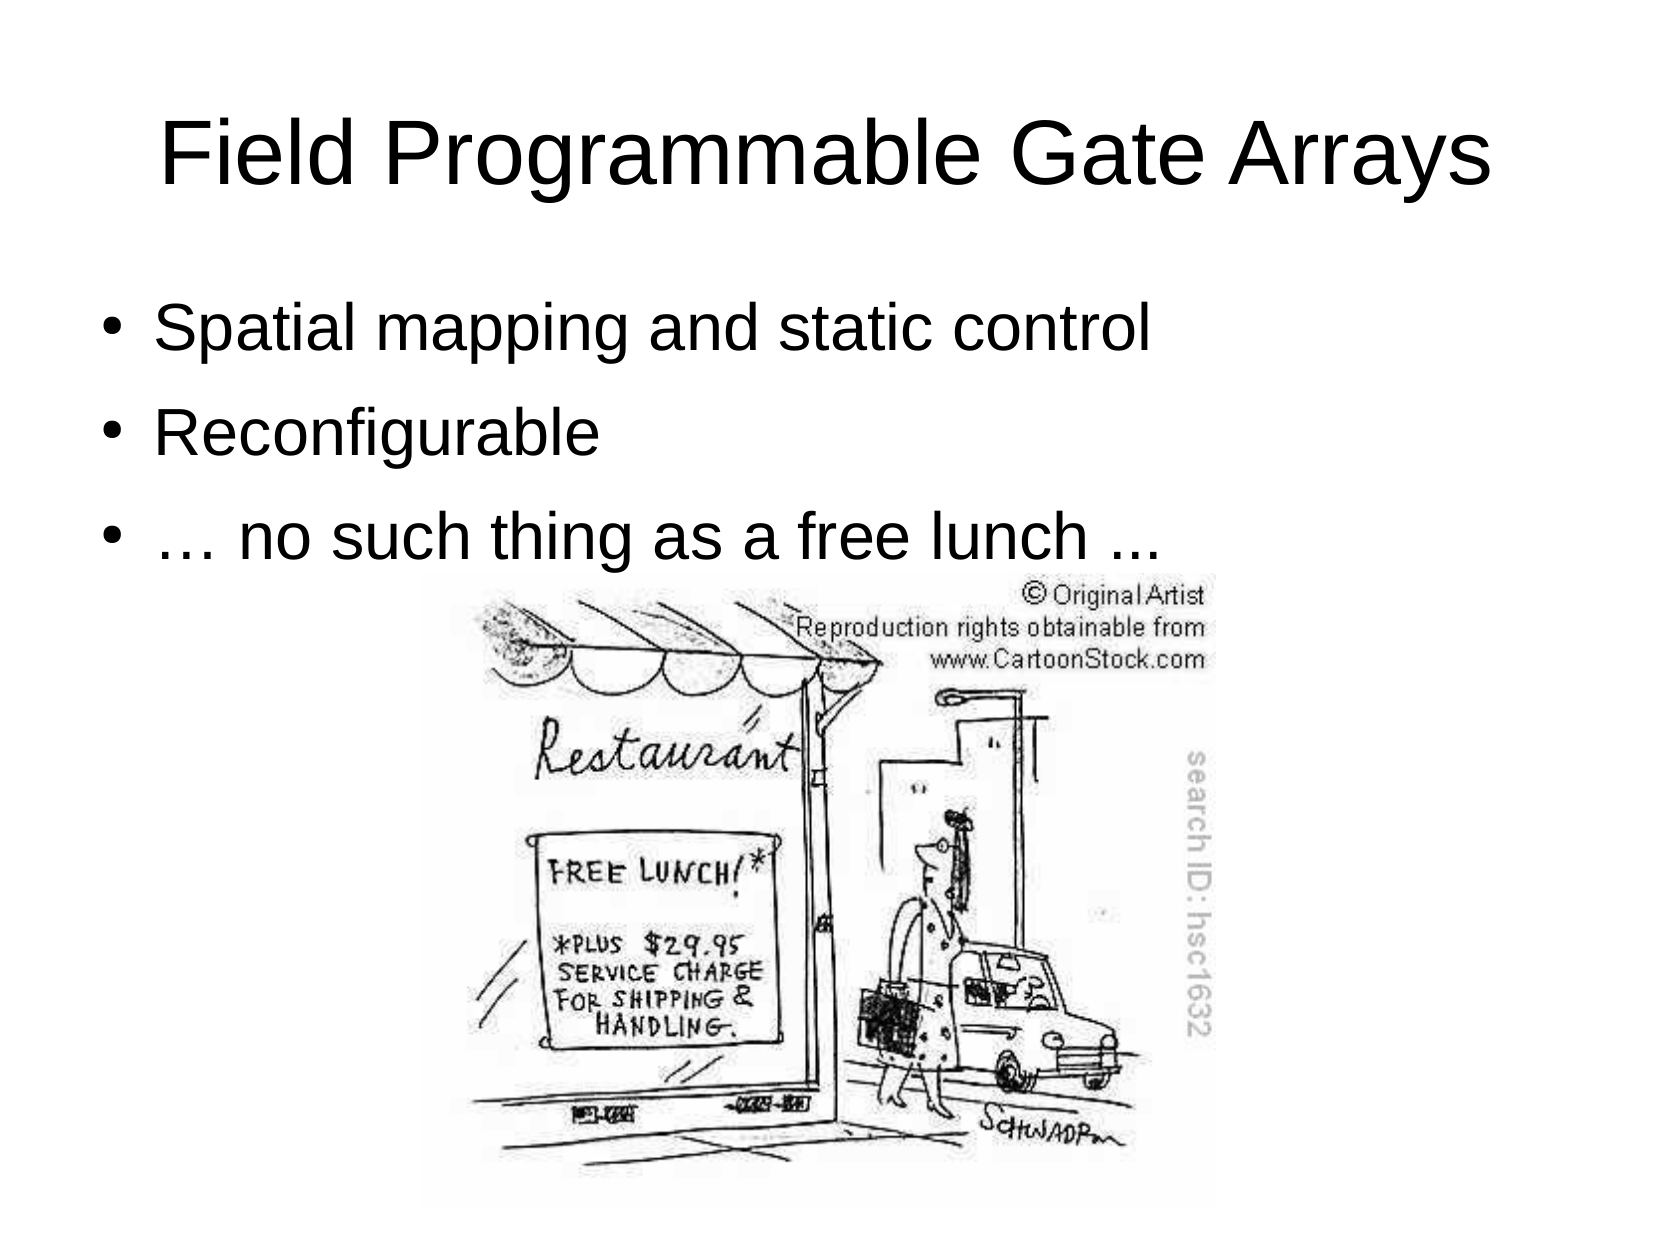

# Field Programmable Gate Arrays
Spatial mapping and static control
Reconfigurable
… no such thing as a free lunch ...